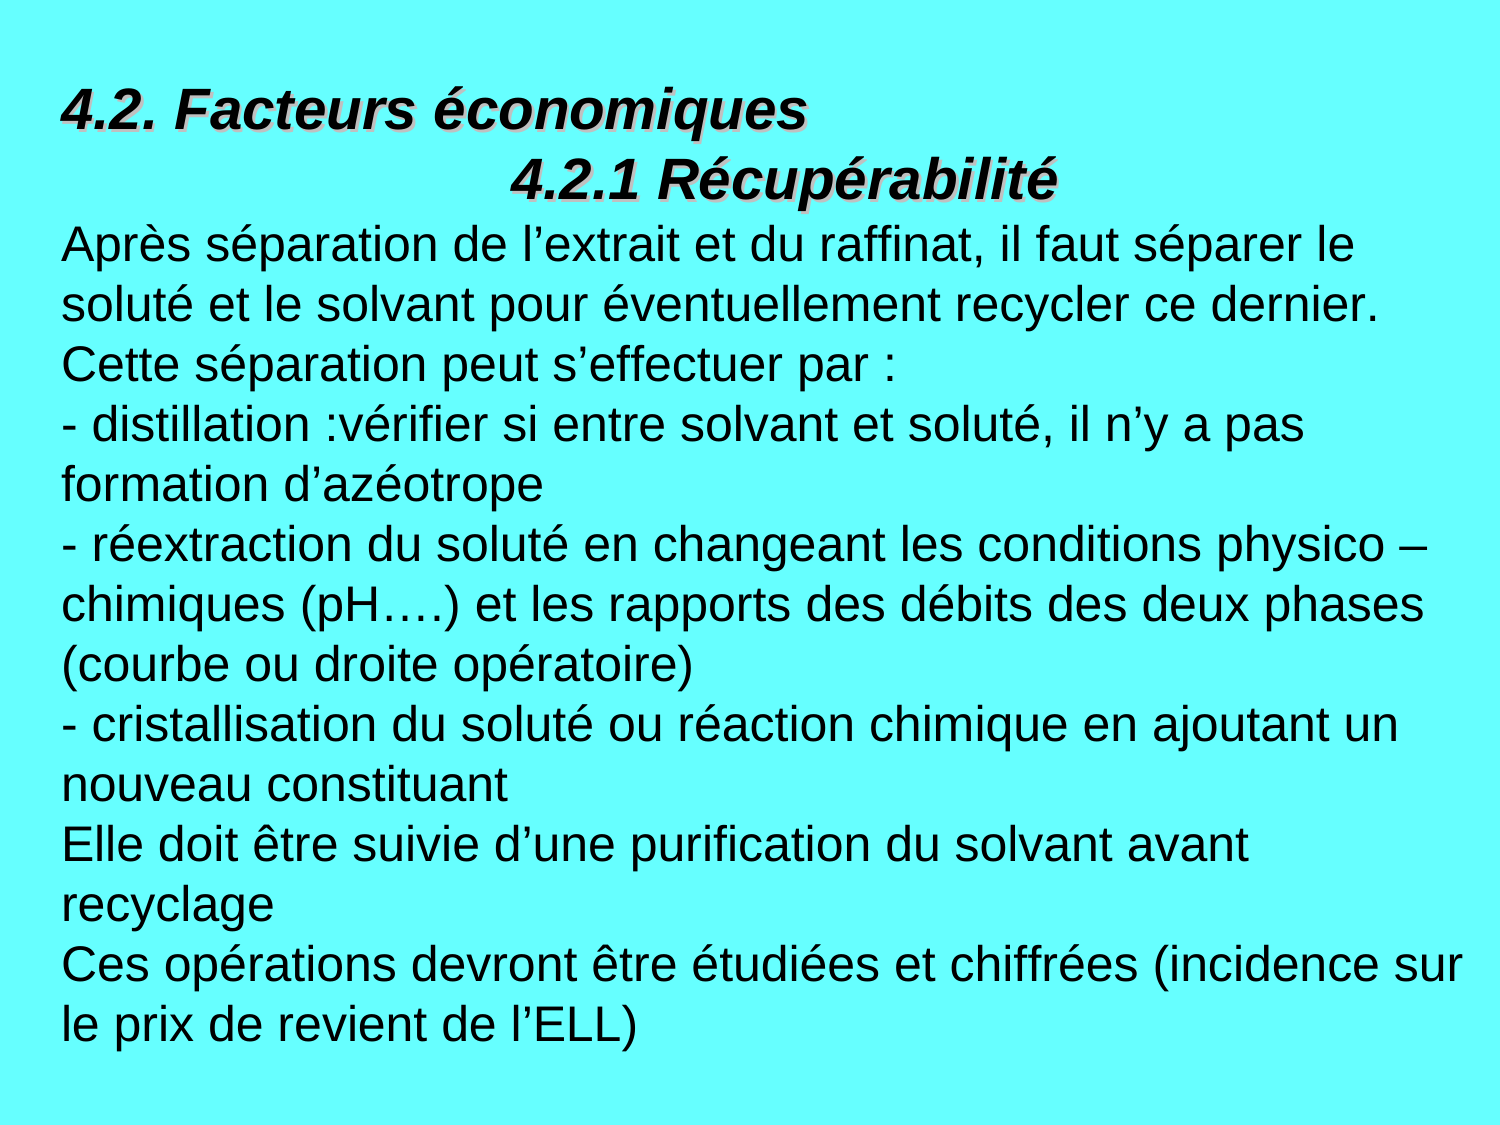

4.2. Facteurs économiques
			4.2.1 Récupérabilité
Après séparation de l’extrait et du raffinat, il faut séparer le soluté et le solvant pour éventuellement recycler ce dernier.
Cette séparation peut s’effectuer par :
- distillation :vérifier si entre solvant et soluté, il n’y a pas formation d’azéotrope
- réextraction du soluté en changeant les conditions physico – chimiques (pH….) et les rapports des débits des deux phases (courbe ou droite opératoire)
- cristallisation du soluté ou réaction chimique en ajoutant un nouveau constituant
Elle doit être suivie d’une purification du solvant avant recyclage
Ces opérations devront être étudiées et chiffrées (incidence sur le prix de revient de l’ELL)